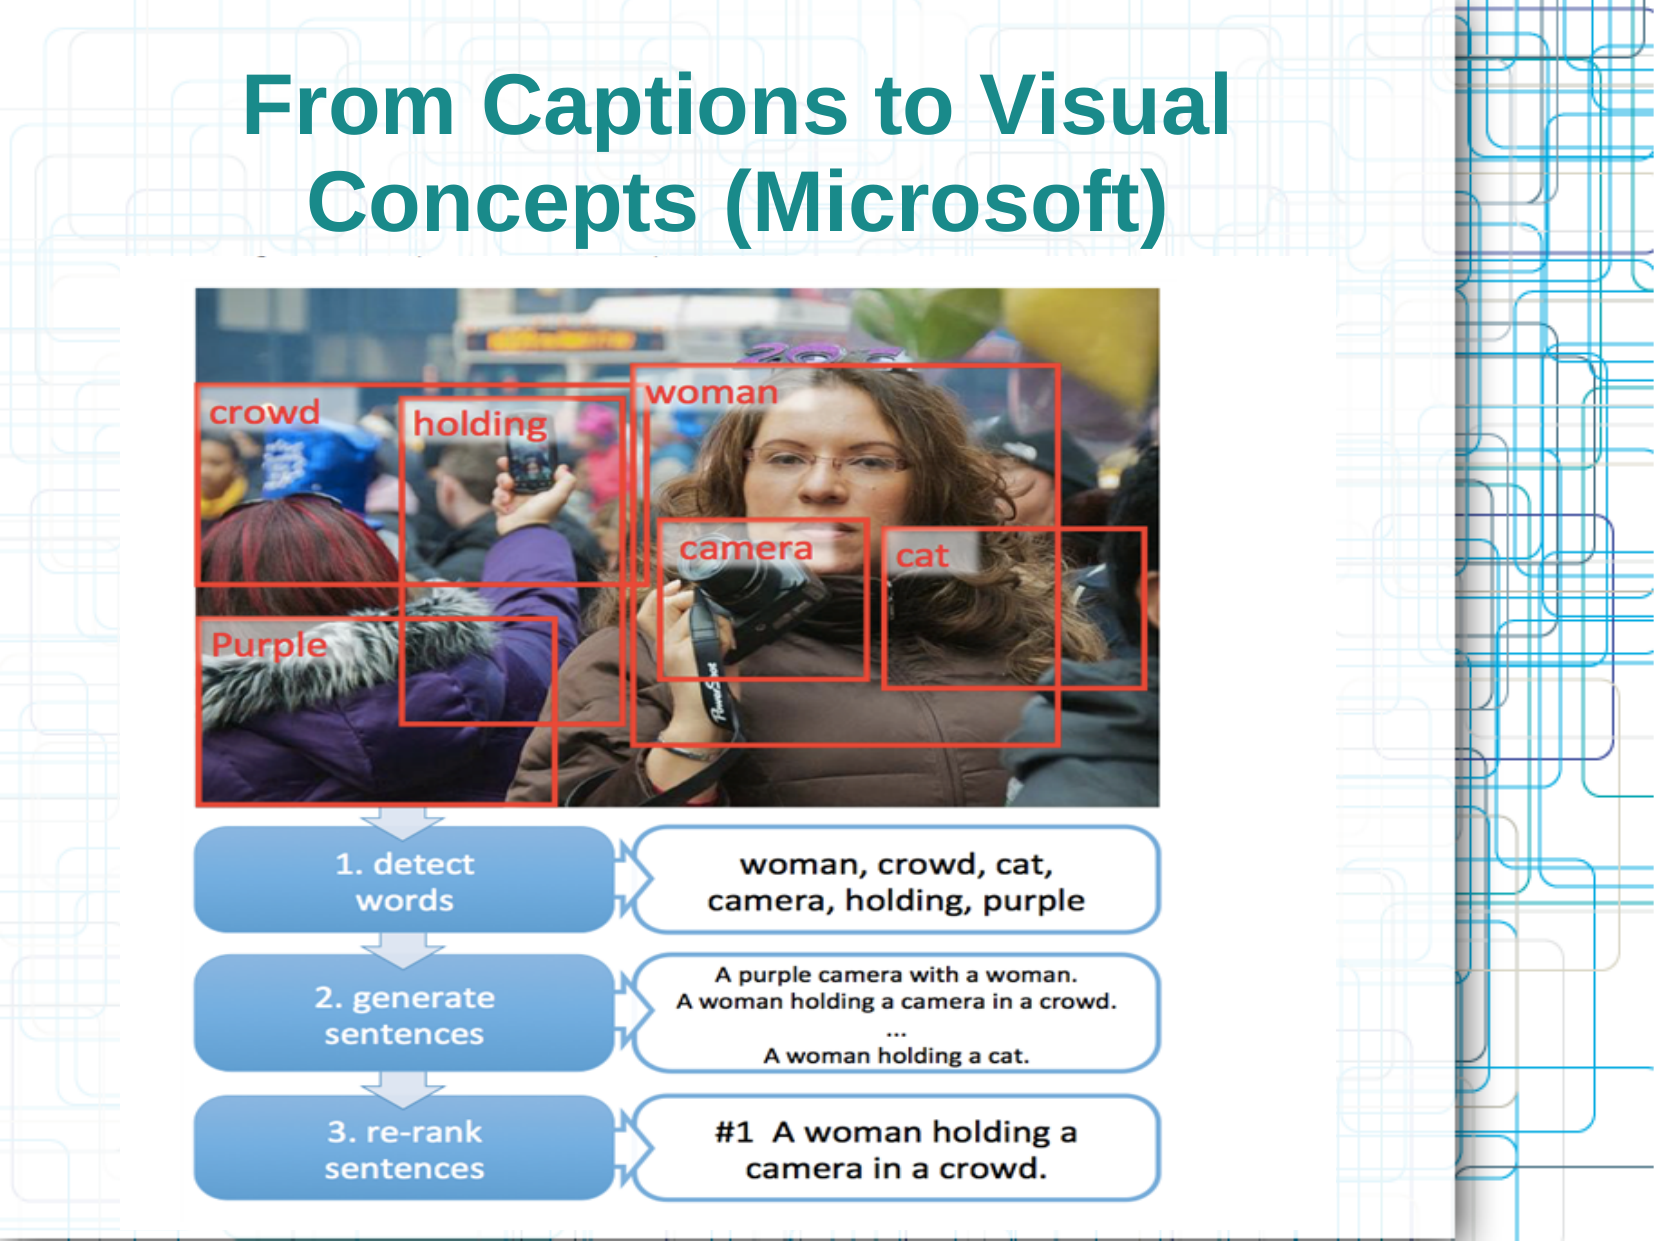

# From Captions to Visual Concepts (Microsoft)